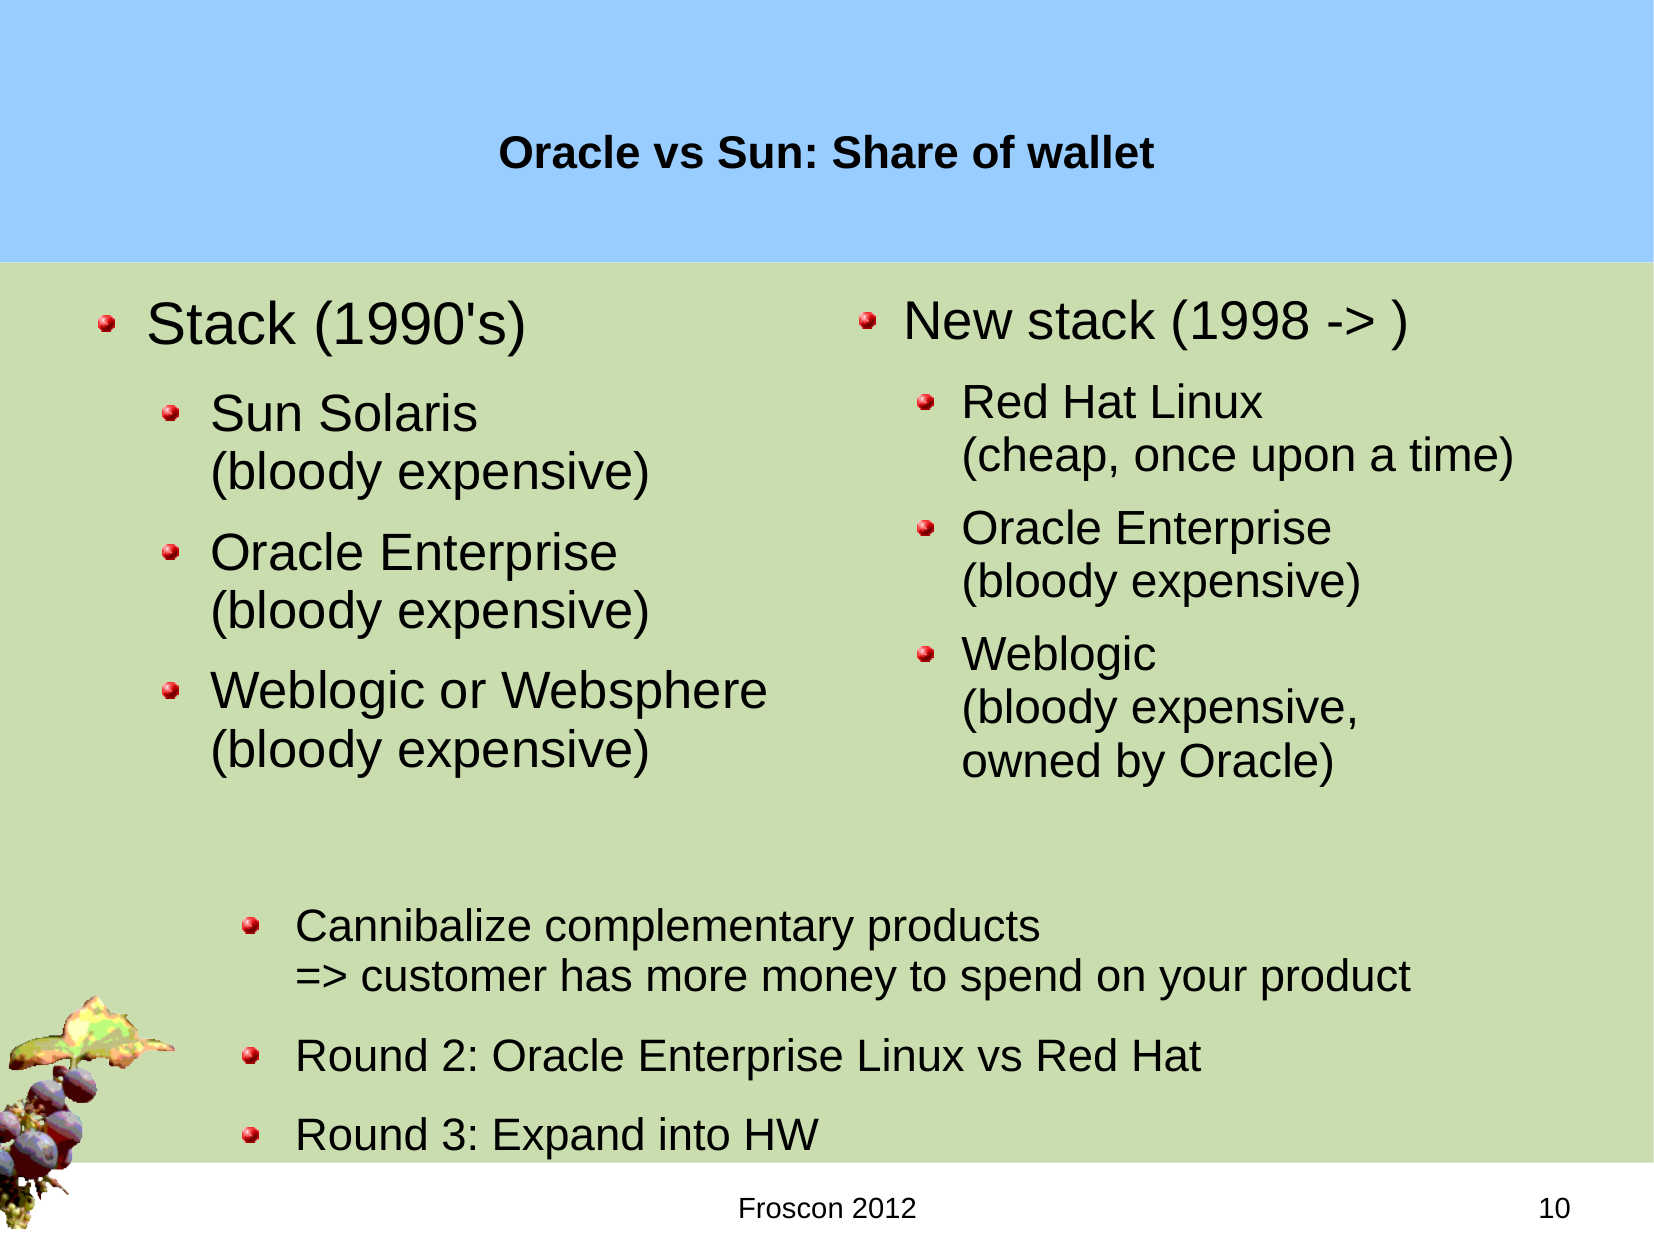

# Oracle vs Sun: Share of wallet
Stack (1990's)
Sun Solaris
(bloody expensive)
Oracle Enterprise
(bloody expensive)
Weblogic or Websphere
(bloody expensive)
New stack (1998 -> )
Red Hat Linux
(cheap, once upon a time)
Oracle Enterprise
(bloody expensive)
Weblogic
(bloody expensive,
owned by Oracle)
Cannibalize complementary products
=> customer has more money to spend on your product
Round 2: Oracle Enterprise Linux vs Red Hat
Round 3: Expand into HW
Froscon 2012
10